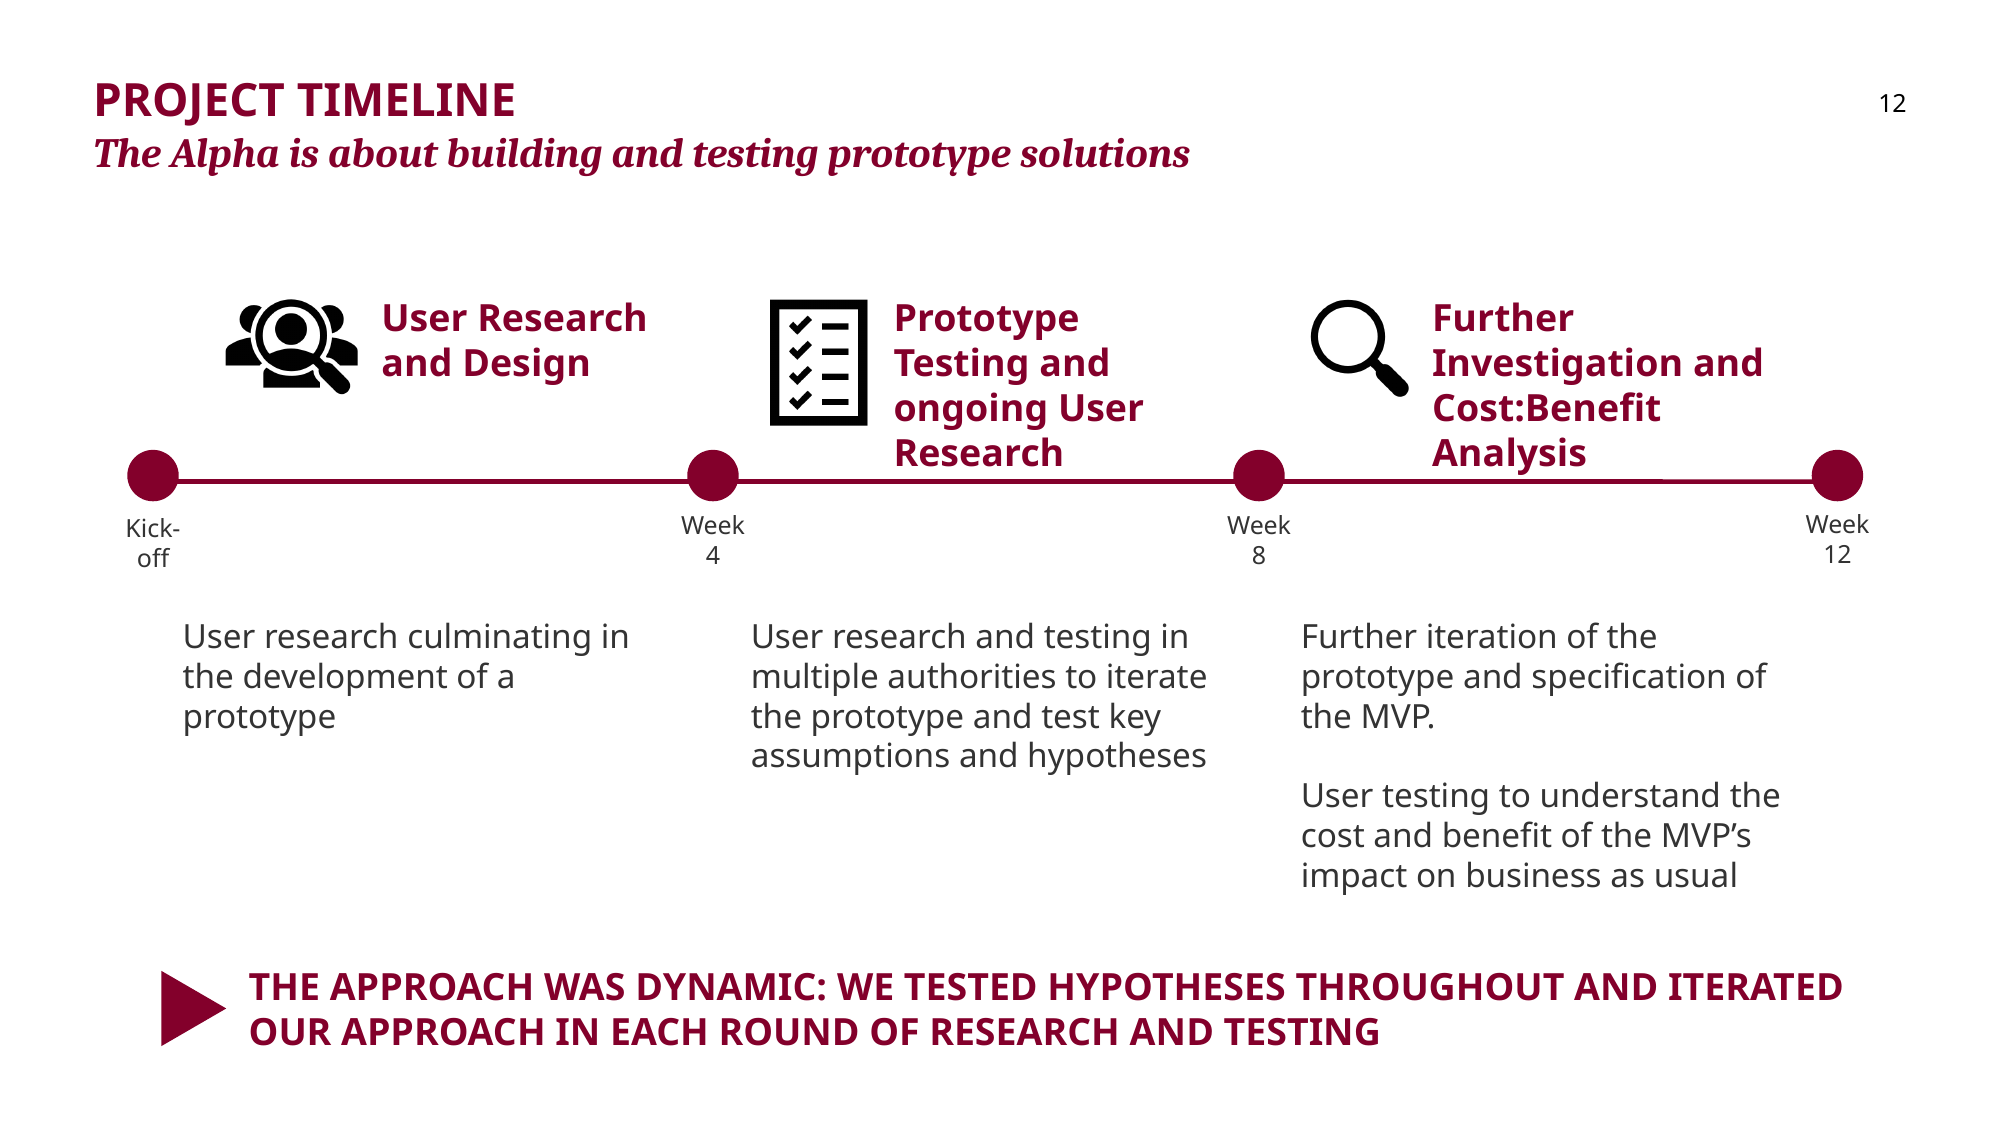

# PROJECT TIMELINE The Alpha is about building and testing prototype solutions
User Research and Design
Prototype Testing and ongoing User Research
Further Investigation and Cost:Benefit Analysis
Week 12
Week 4
Week 8
Kick-off
User research culminating in the development of a prototype
User research and testing in multiple authorities to iterate the prototype and test key assumptions and hypotheses
Further iteration of the prototype and specification of the MVP.
User testing to understand the
cost and benefit of the MVP’s impact on business as usual
THE APPROACH WAS DYNAMIC: WE TESTED HYPOTHESES THROUGHOUT AND ITERATED OUR APPROACH IN EACH ROUND OF RESEARCH AND TESTING